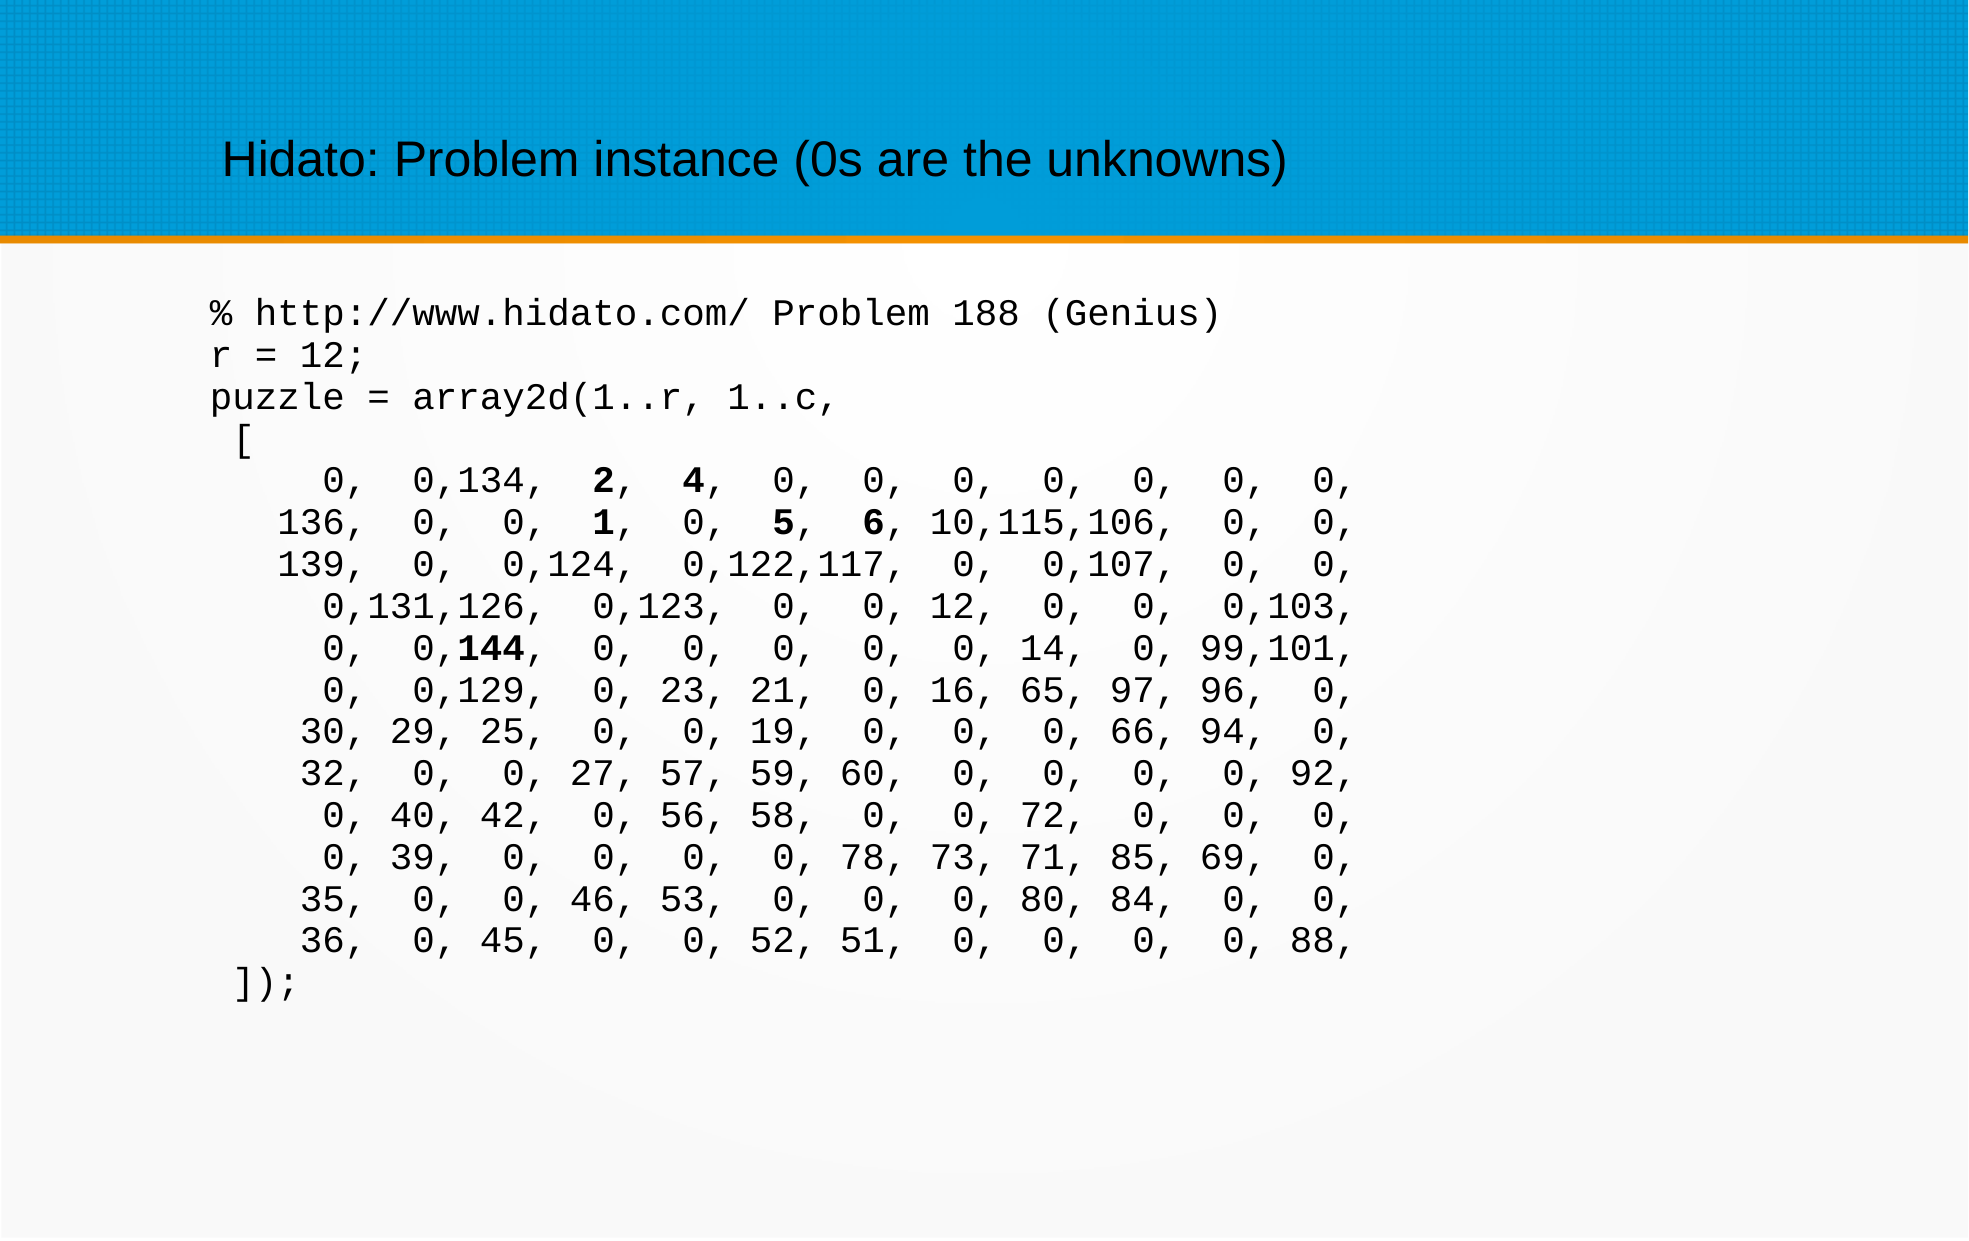

Hidato: Problem instance (0s are the unknowns)
% http://www.hidato.com/ Problem 188 (Genius)
r = 12;
puzzle = array2d(1..r, 1..c,
 [
 0, 0,134, 2, 4, 0, 0, 0, 0, 0, 0, 0,
 136, 0, 0, 1, 0, 5, 6, 10,115,106, 0, 0,
 139, 0, 0,124, 0,122,117, 0, 0,107, 0, 0,
 0,131,126, 0,123, 0, 0, 12, 0, 0, 0,103,
 0, 0,144, 0, 0, 0, 0, 0, 14, 0, 99,101,
 0, 0,129, 0, 23, 21, 0, 16, 65, 97, 96, 0,
 30, 29, 25, 0, 0, 19, 0, 0, 0, 66, 94, 0,
 32, 0, 0, 27, 57, 59, 60, 0, 0, 0, 0, 92,
 0, 40, 42, 0, 56, 58, 0, 0, 72, 0, 0, 0,
 0, 39, 0, 0, 0, 0, 78, 73, 71, 85, 69, 0,
 35, 0, 0, 46, 53, 0, 0, 0, 80, 84, 0, 0,
 36, 0, 45, 0, 0, 52, 51, 0, 0, 0, 0, 88,
 ]);